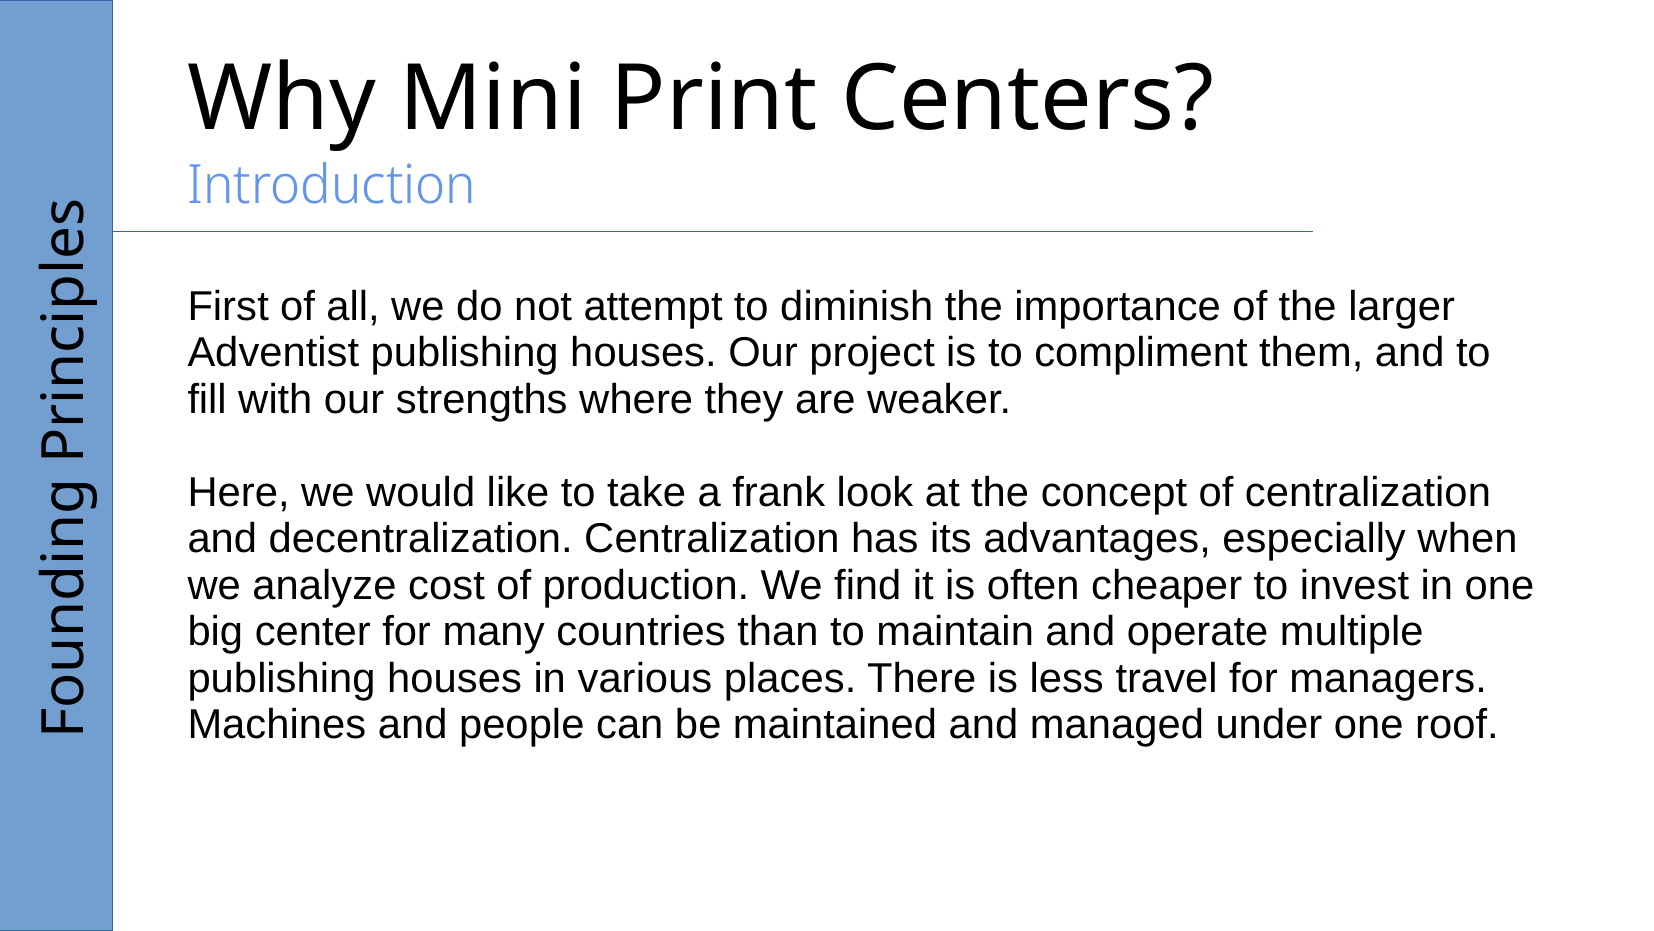

# Why Mini Print Centers?
Introduction
First of all, we do not attempt to diminish the importance of the larger Adventist publishing houses. Our project is to compliment them, and to fill with our strengths where they are weaker.
Here, we would like to take a frank look at the concept of centralization and decentralization. Centralization has its advantages, especially when we analyze cost of production. We find it is often cheaper to invest in one big center for many countries than to maintain and operate multiple publishing houses in various places. There is less travel for managers. Machines and people can be maintained and managed under one roof.
Founding Principles